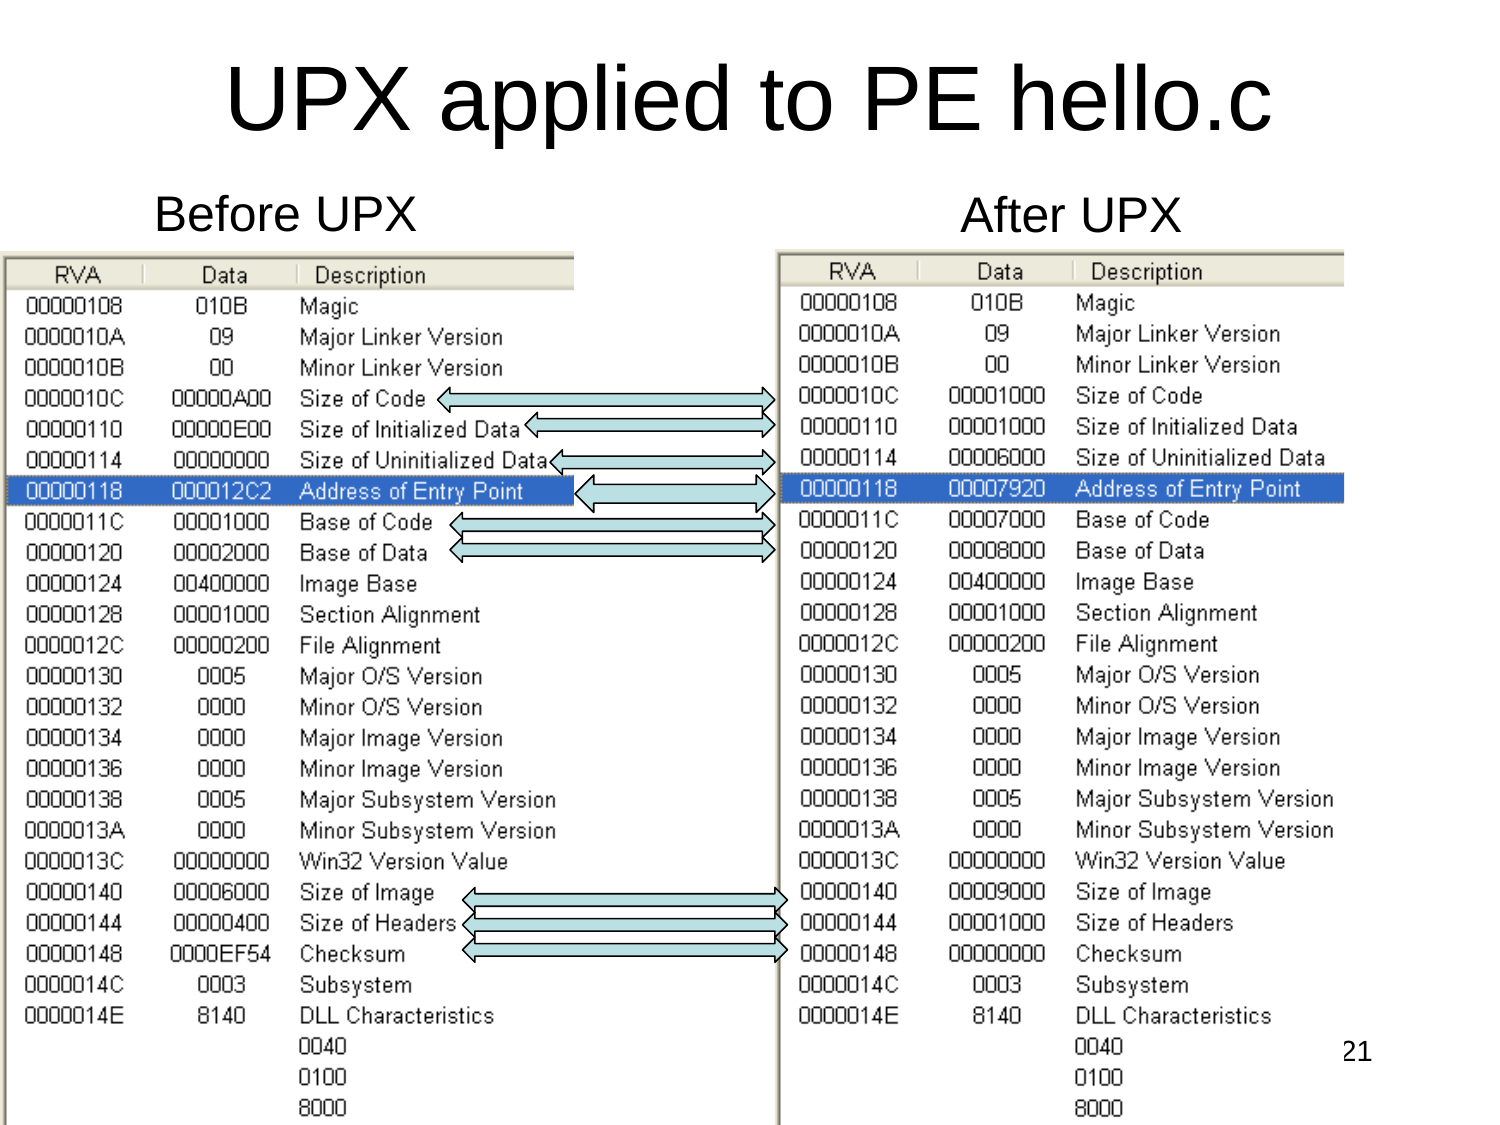

# UPX applied to PE hello.c
Before UPX
After UPX